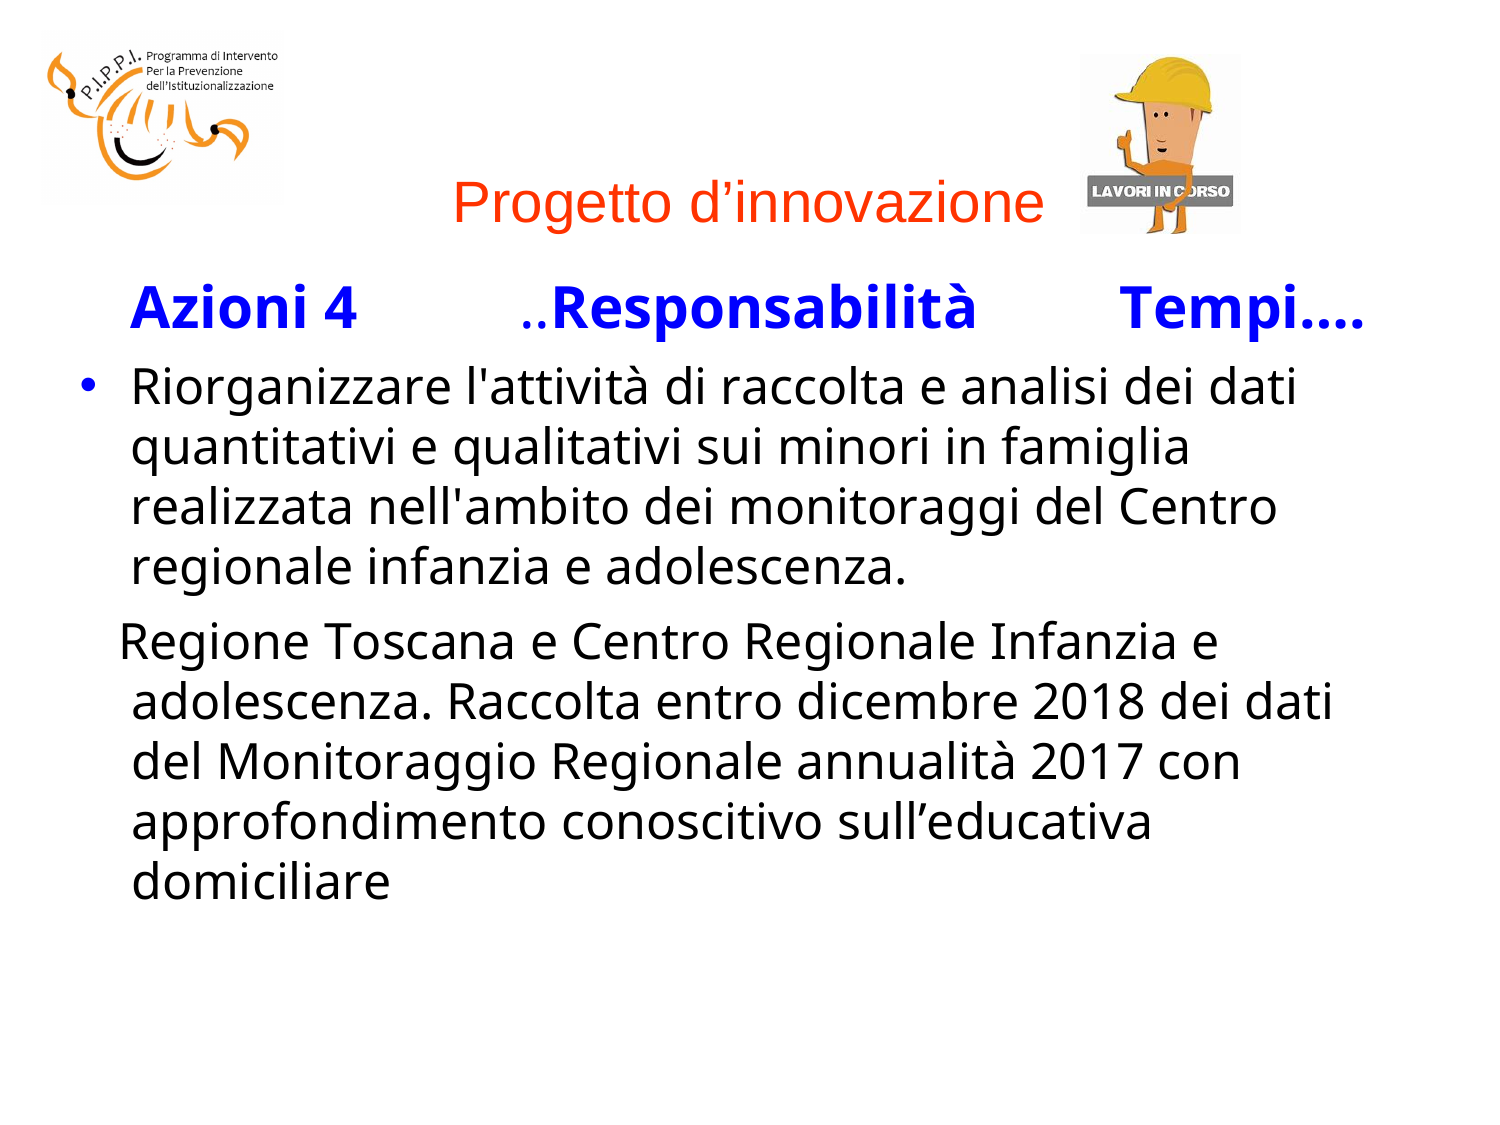

# Progetto d’innovazione
Azioni 4 	..Responsabilità 	Tempi….
Riorganizzare l'attività di raccolta e analisi dei dati quantitativi e qualitativi sui minori in famiglia realizzata nell'ambito dei monitoraggi del Centro regionale infanzia e adolescenza.
 Regione Toscana e Centro Regionale Infanzia e adolescenza. Raccolta entro dicembre 2018 dei dati del Monitoraggio Regionale annualità 2017 con approfondimento conoscitivo sull’educativa domiciliare